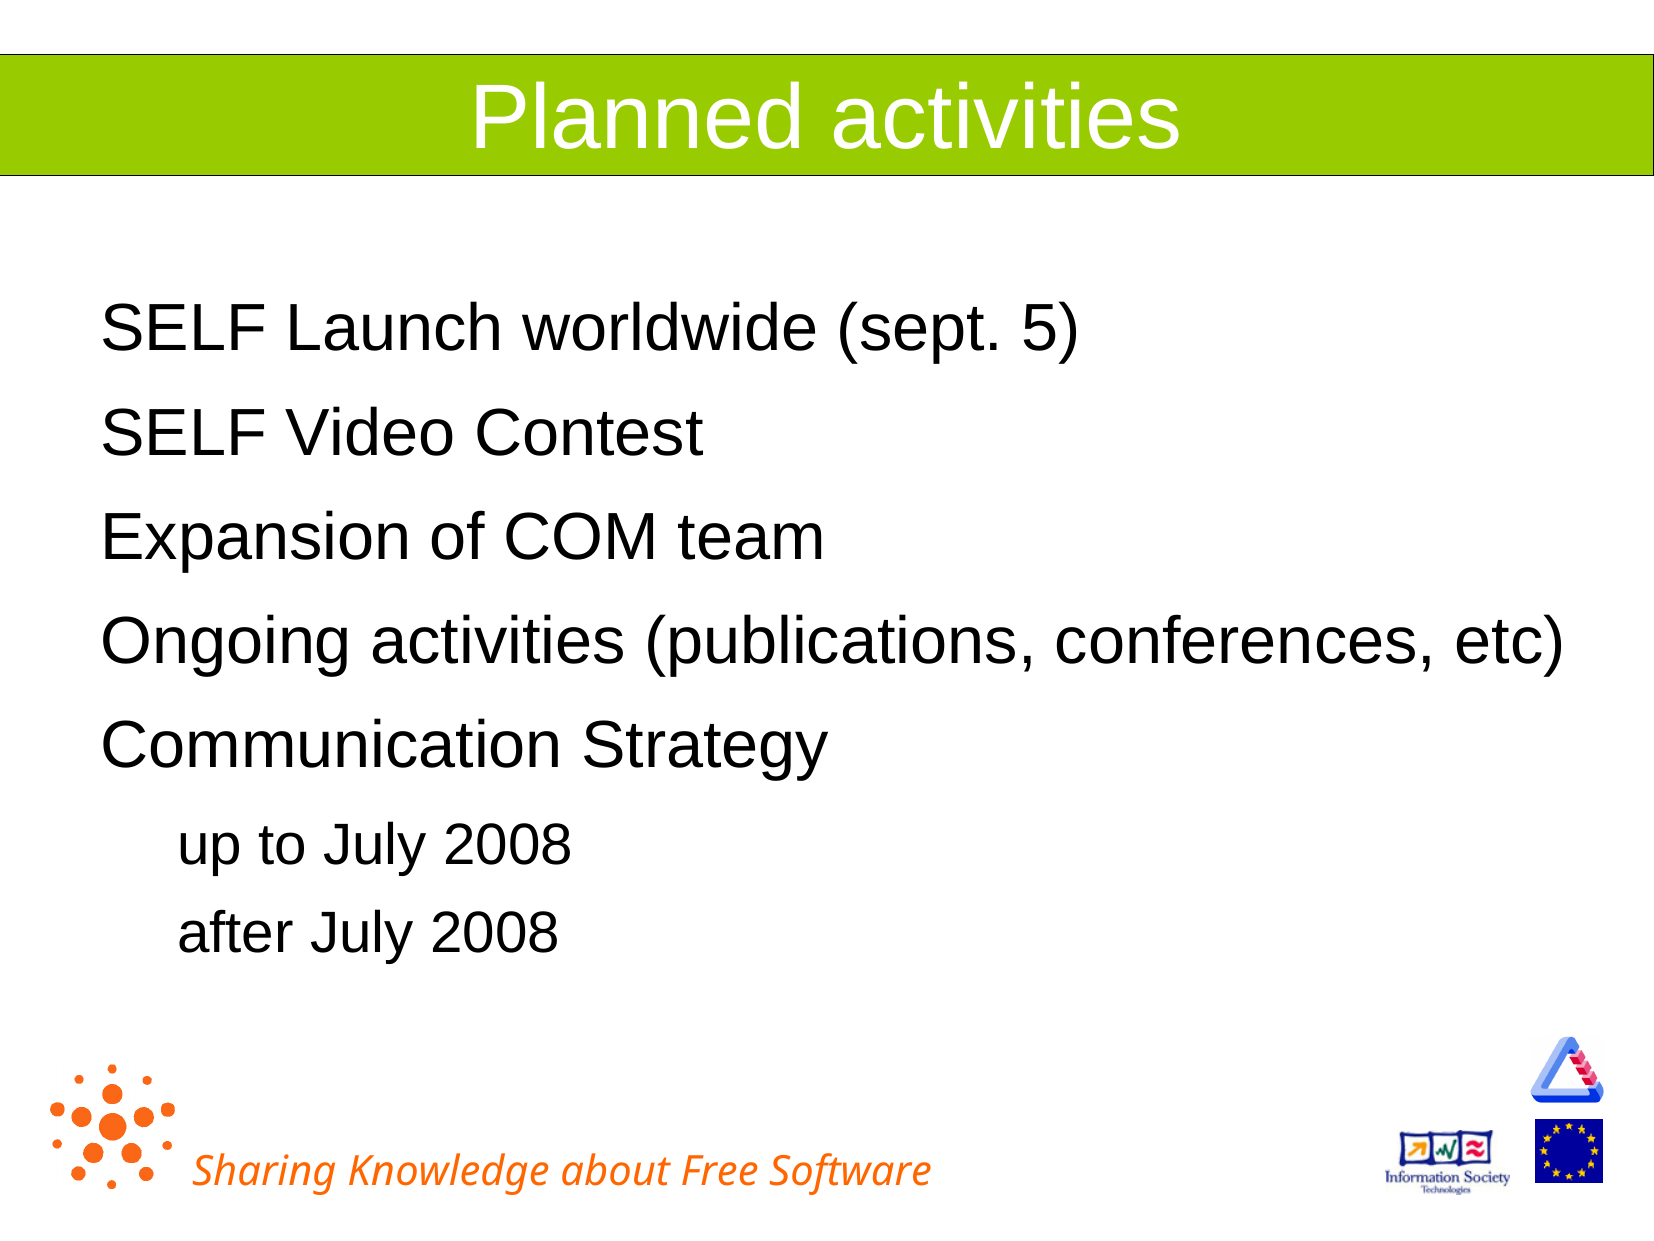

# Planned activities
SELF Launch worldwide (sept. 5)
SELF Video Contest
Expansion of COM team
Ongoing activities (publications, conferences, etc)
Communication Strategy
up to July 2008
after July 2008